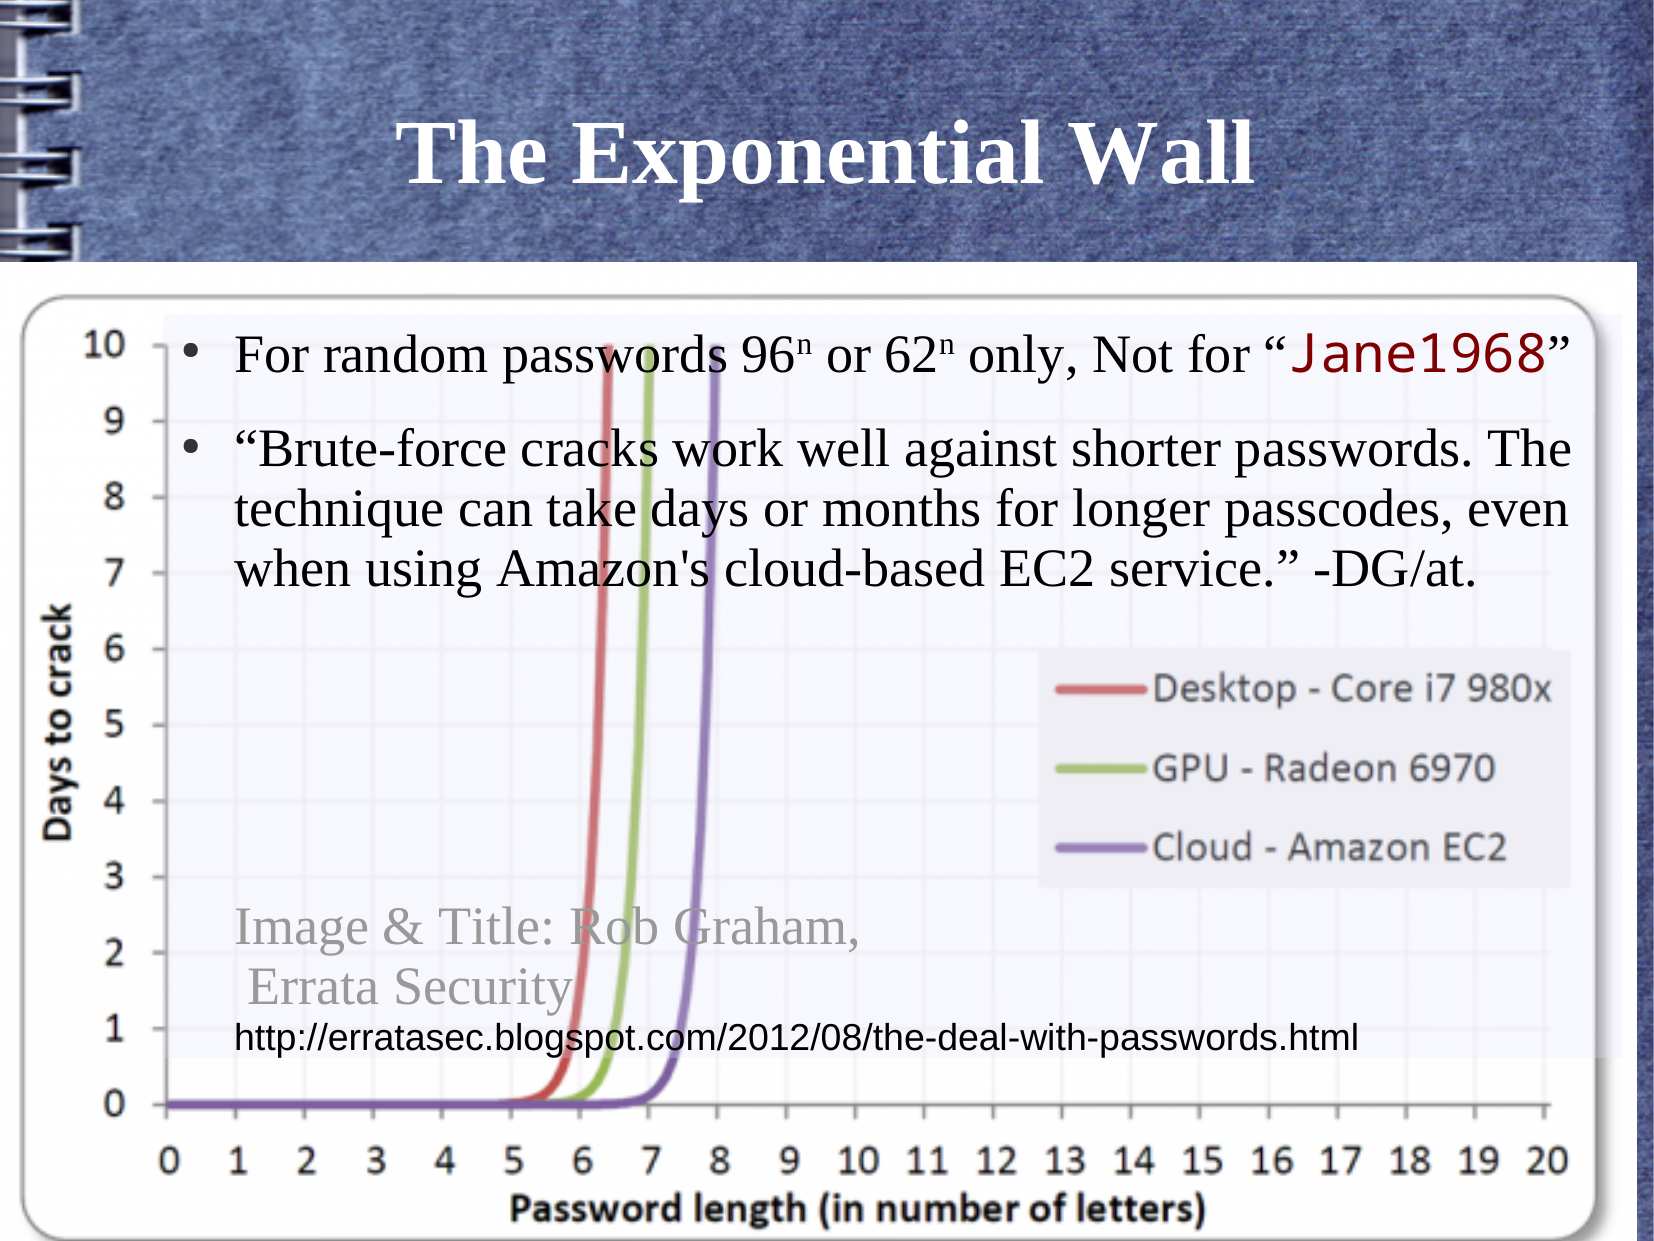

# The Exponential Wall
For random passwords 96n or 62n only, Not for “Jane1968”
“Brute-force cracks work well against shorter passwords. The technique can take days or months for longer passcodes, even when using Amazon's cloud-based EC2 service.” -DG/at.
Image & Title: Rob Graham,
 Errata Security
http://erratasec.blogspot.com/2012/08/the-deal-with-passwords.html